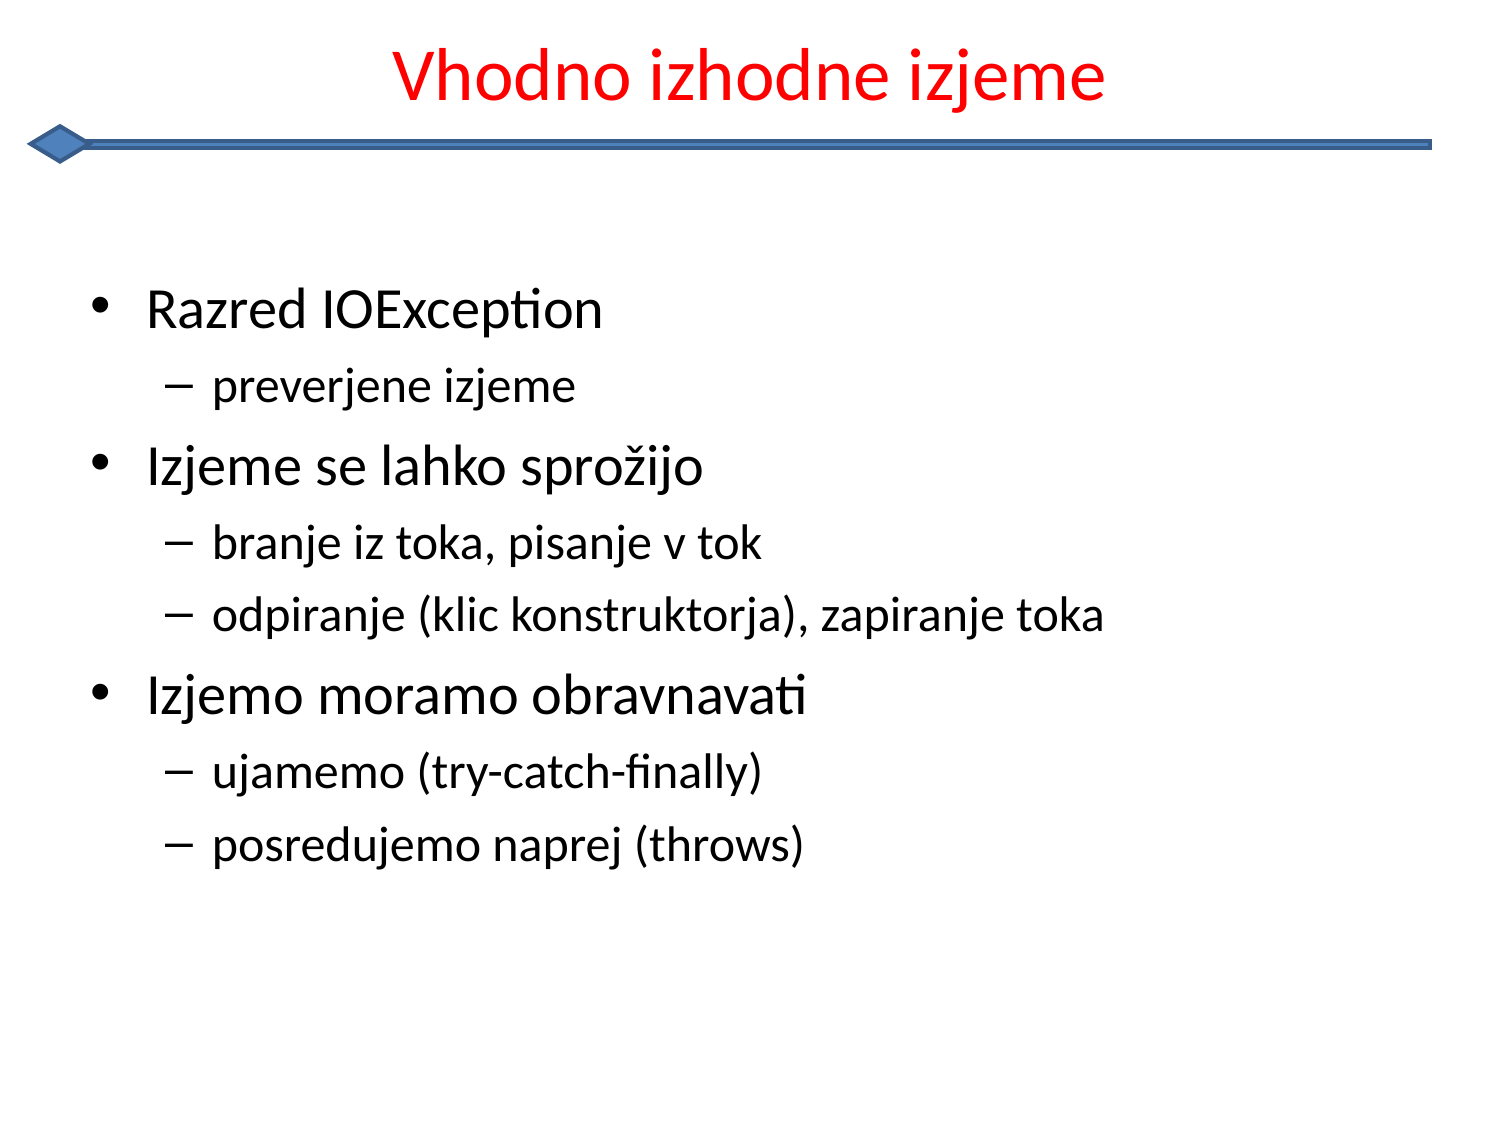

# Vhodno izhodne izjeme
Razred IOException
preverjene izjeme
Izjeme se lahko sprožijo
branje iz toka, pisanje v tok
odpiranje (klic konstruktorja), zapiranje toka
Izjemo moramo obravnavati
ujamemo (try-catch-finally)
posredujemo naprej (throws)